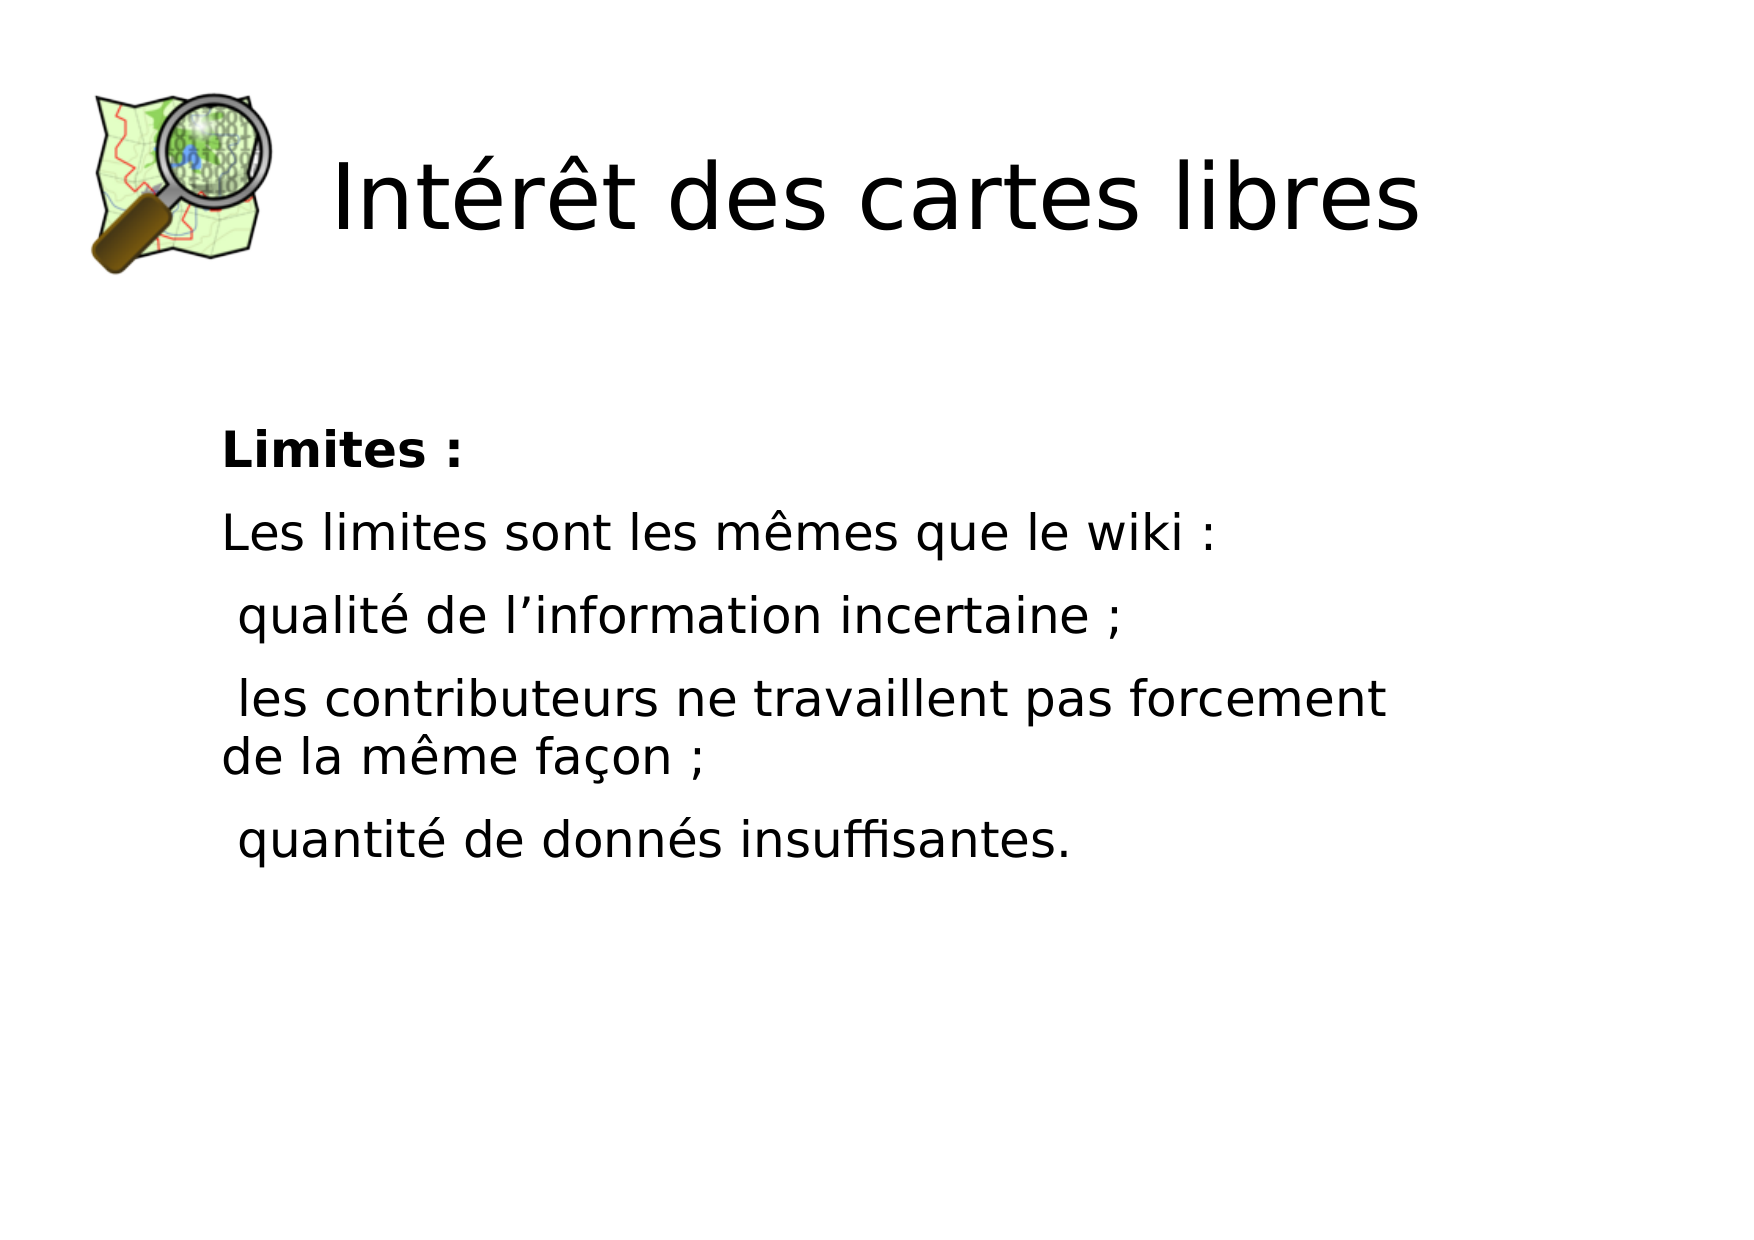

# Intérêt des cartes libres
Limites :
Les limites sont les mêmes que le wiki :
 qualité de l’information incertaine ;
 les contributeurs ne travaillent pas forcement de la même façon ;
 quantité de donnés insuffisantes.